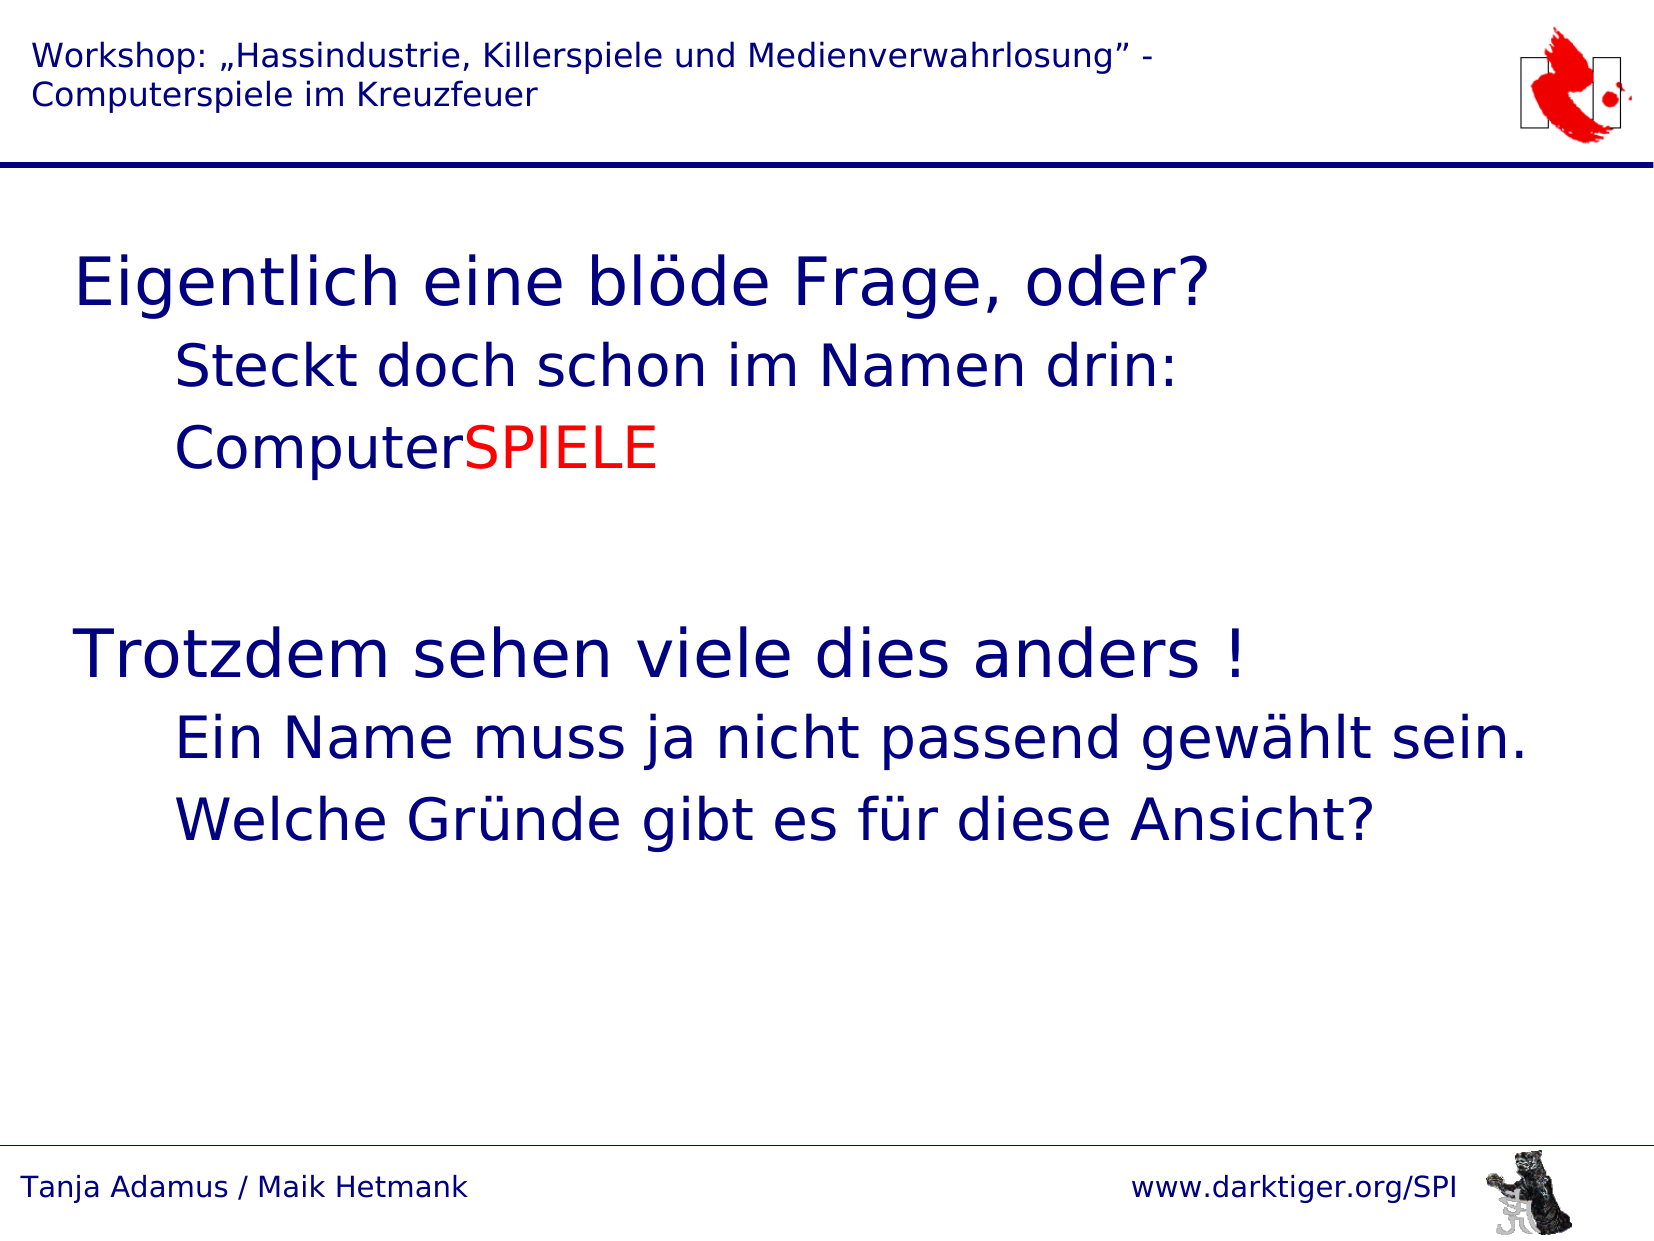

Workshop: „Hassindustrie, Killerspiele und Medienverwahrlosung” - Computerspiele im Kreuzfeuer
Eigentlich eine blöde Frage, oder?
Steckt doch schon im Namen drin:
ComputerSPIELE
Trotzdem sehen viele dies anders !
Ein Name muss ja nicht passend gewählt sein.
Welche Gründe gibt es für diese Ansicht?